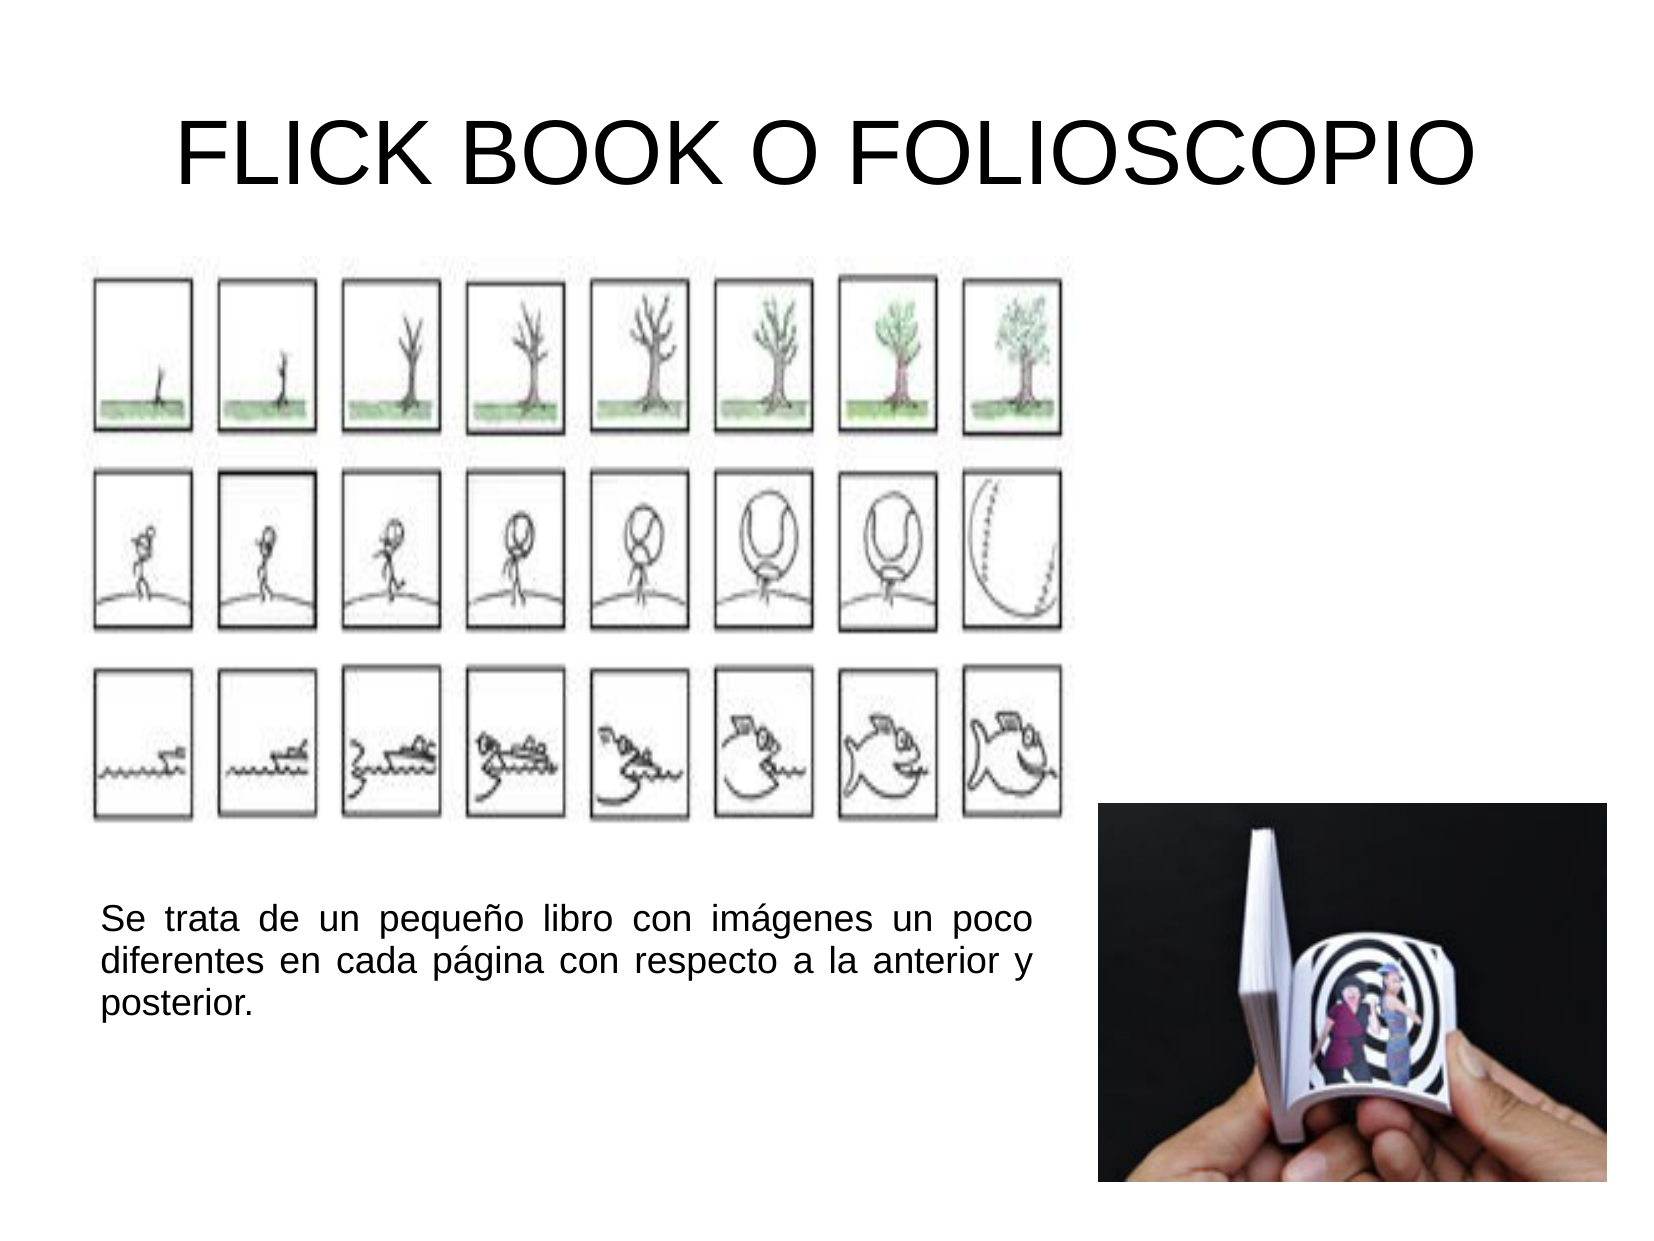

# FLICK BOOK O FOLIOSCOPIO
Se trata de un pequeño libro con imágenes un poco diferentes en cada página con respecto a la anterior y posterior.